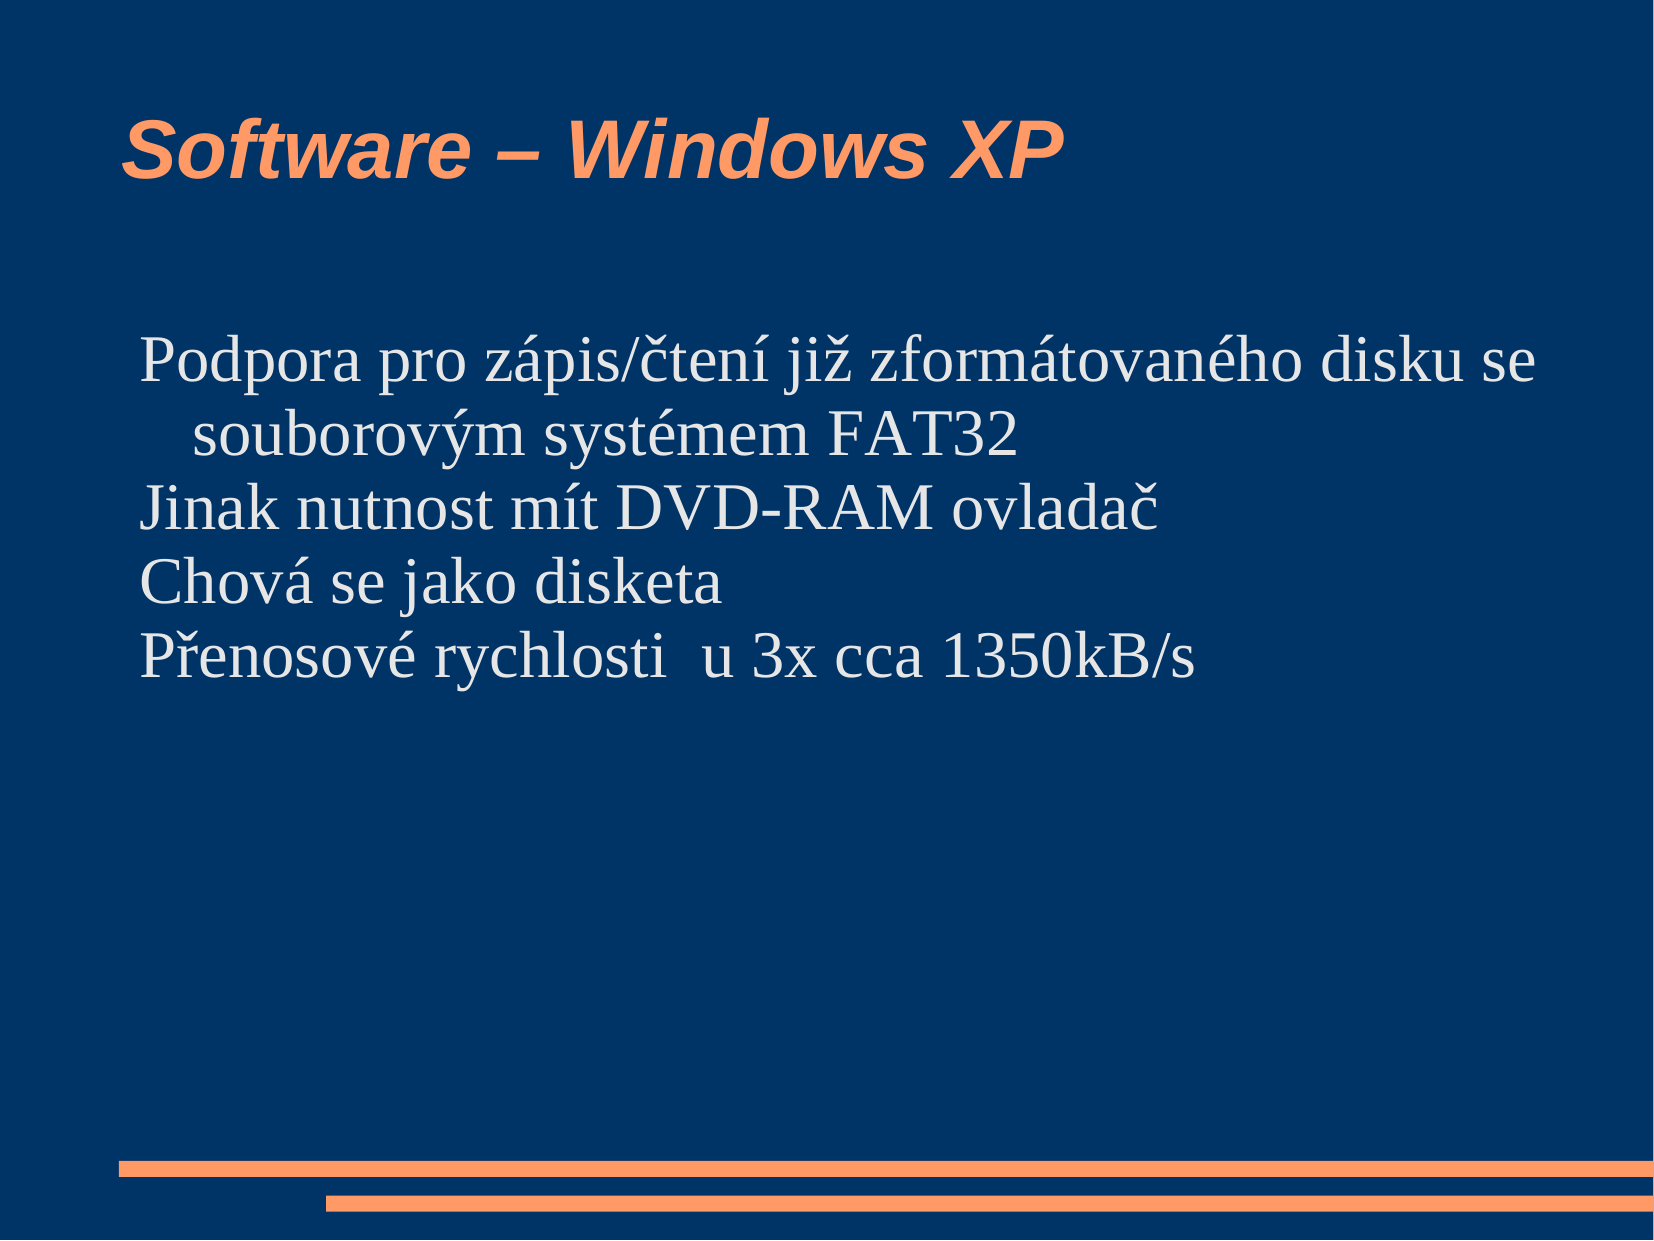

# Software – Windows XP
Podpora pro zápis/čtení již zformátovaného disku se souborovým systémem FAT32
Jinak nutnost mít DVD-RAM ovladač
Chová se jako disketa
Přenosové rychlosti u 3x cca 1350kB/s